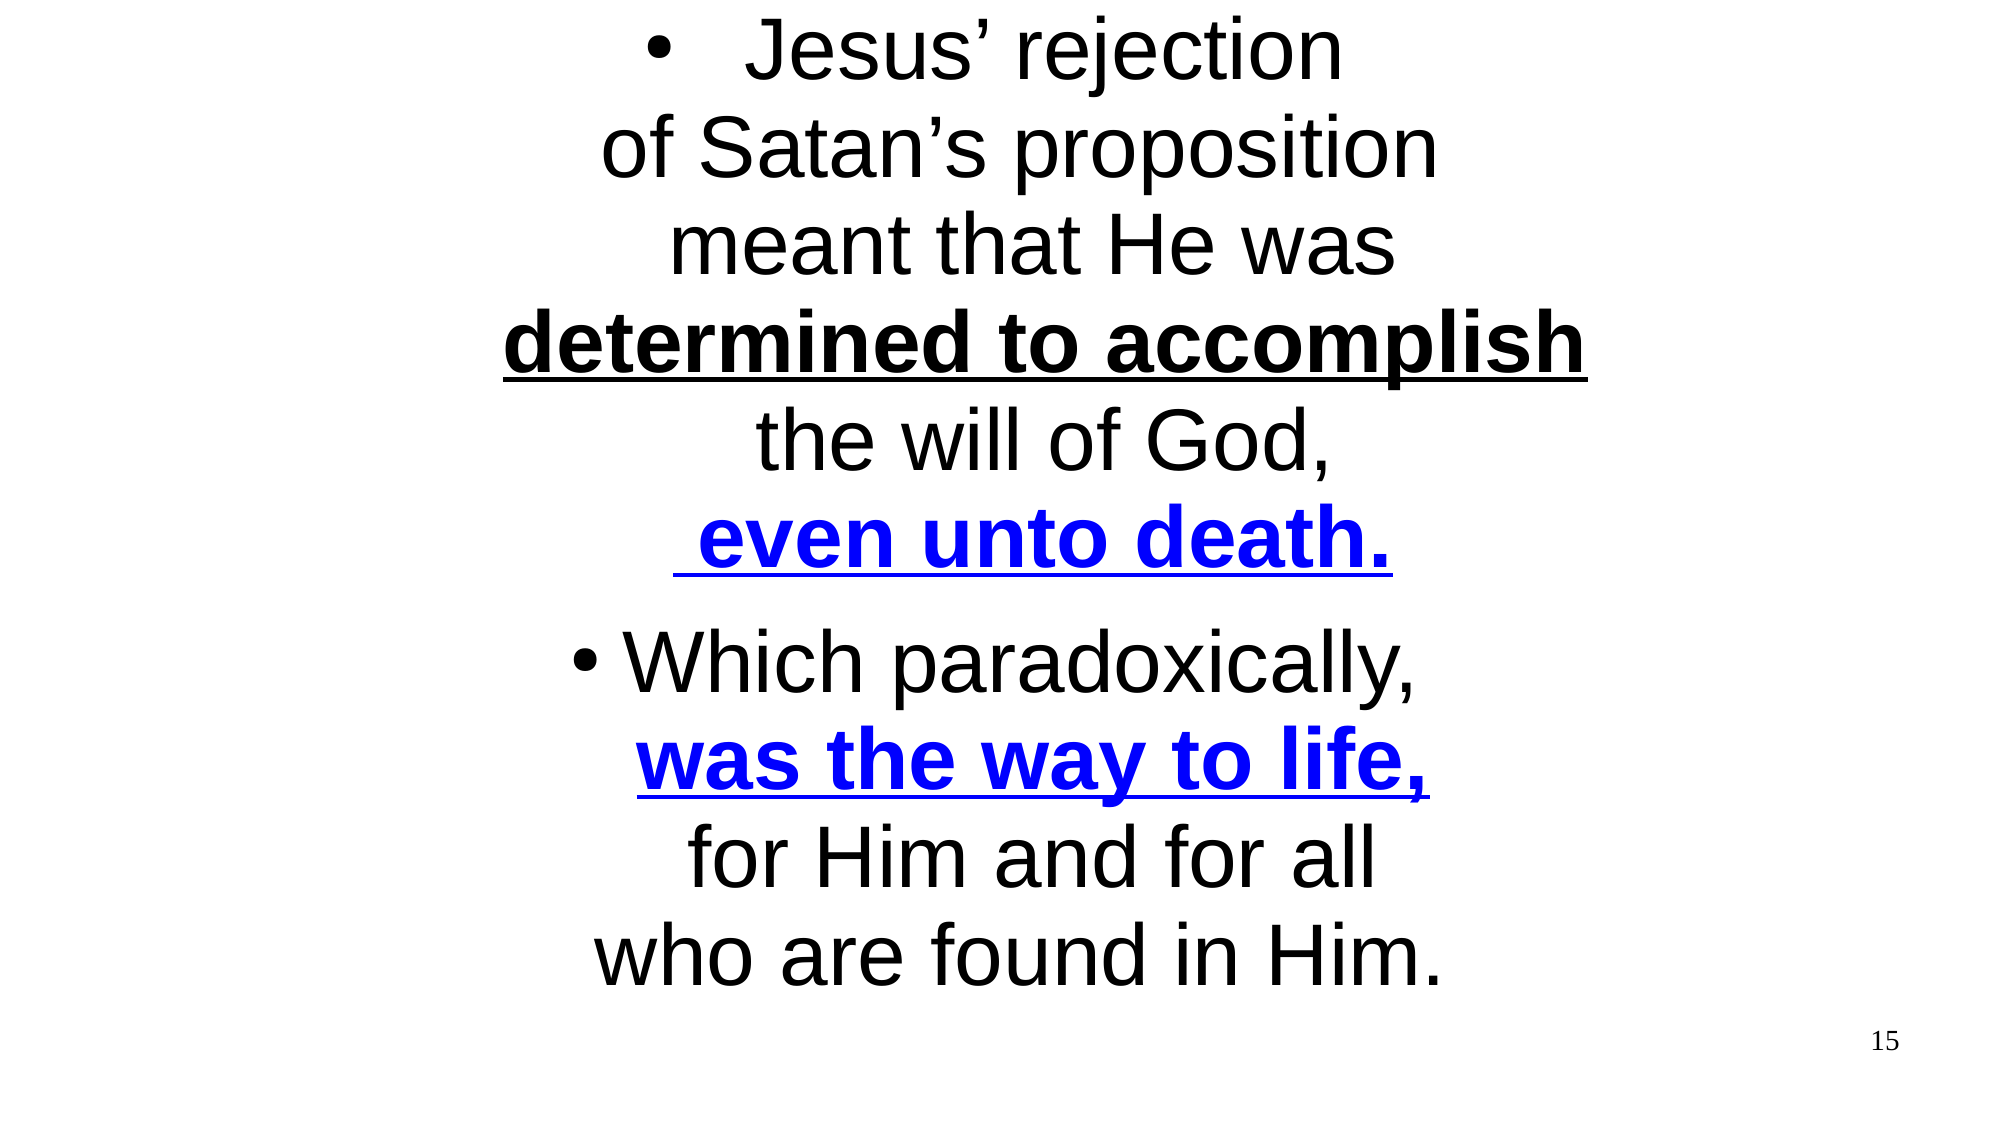

# Jesus’ rejection of Satan’s proposition meant that He was determined to accomplish the will of God, even unto death.
Which paradoxically,
was the way to life,
 for Him and for all
who are found in Him.
15